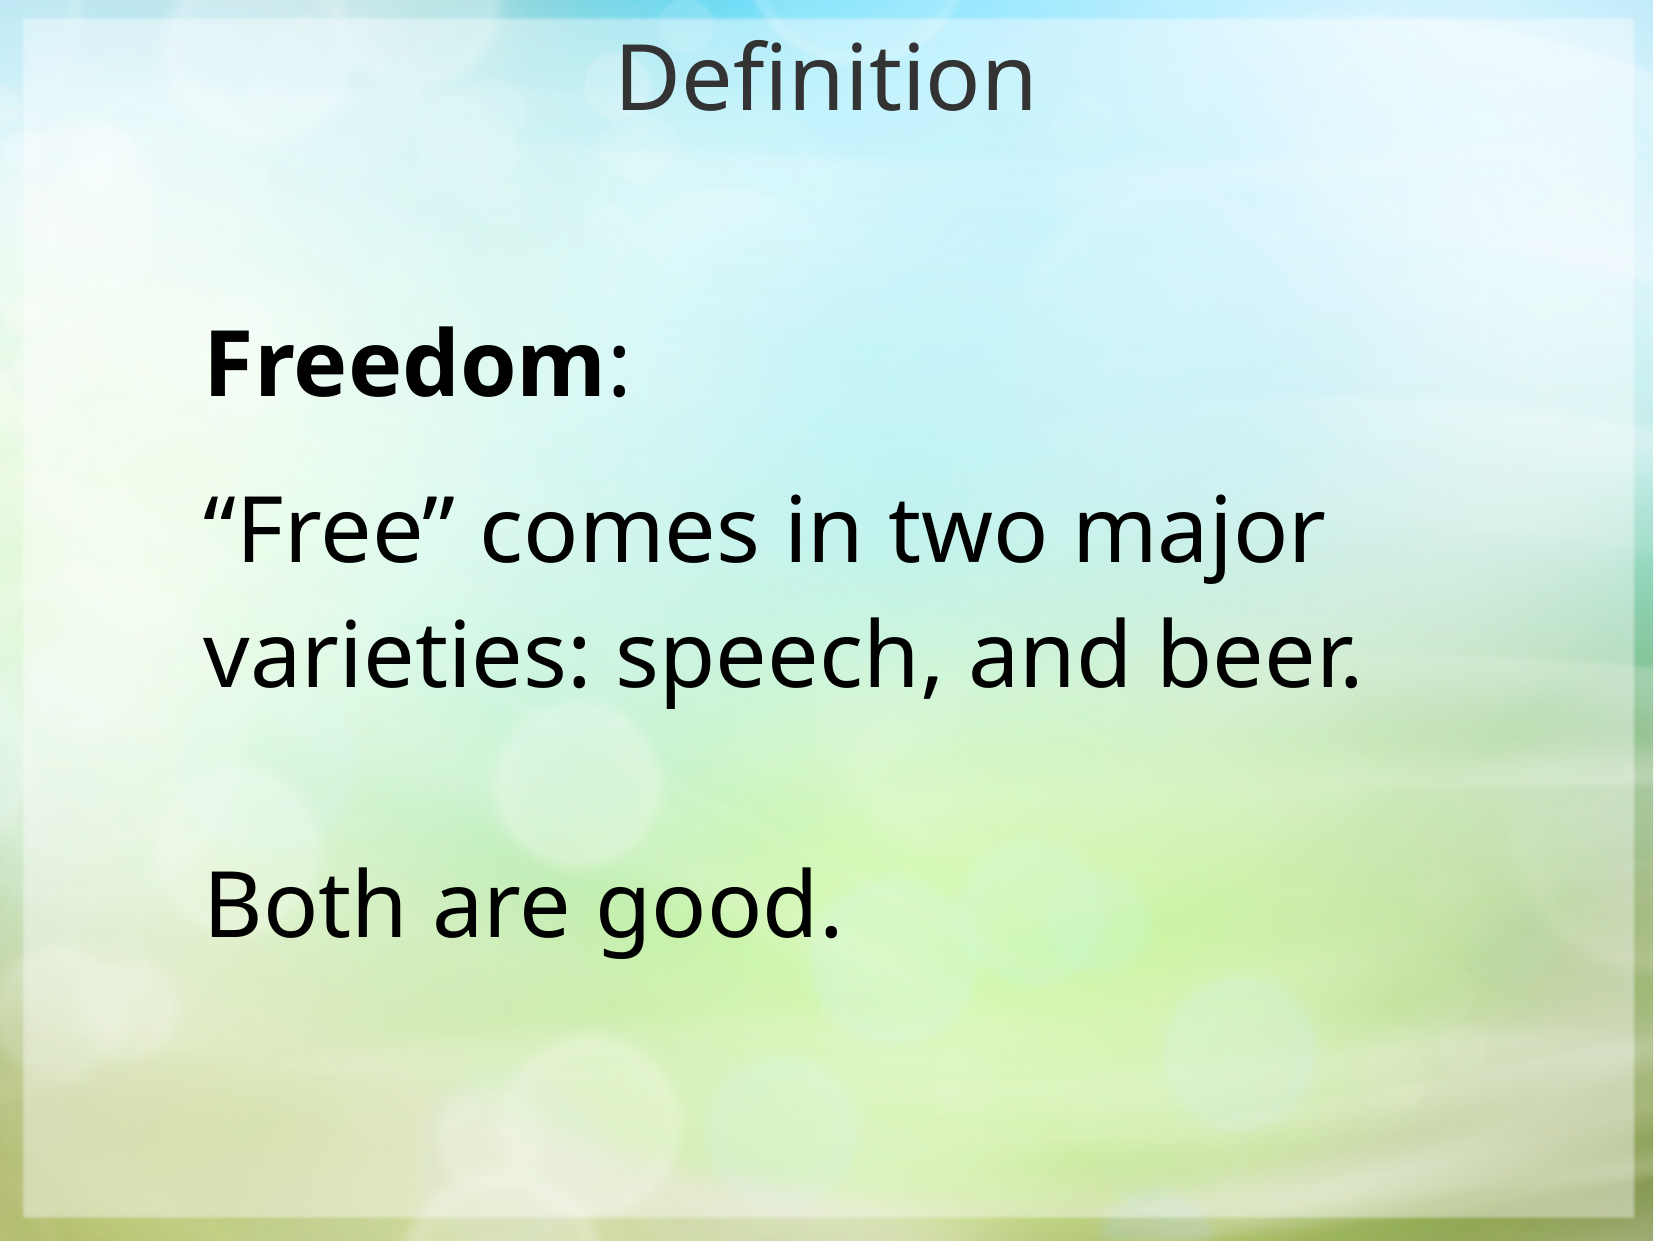

# Definition
Freedom:
“Free” comes in two major varieties: speech, and beer.
Both are good.